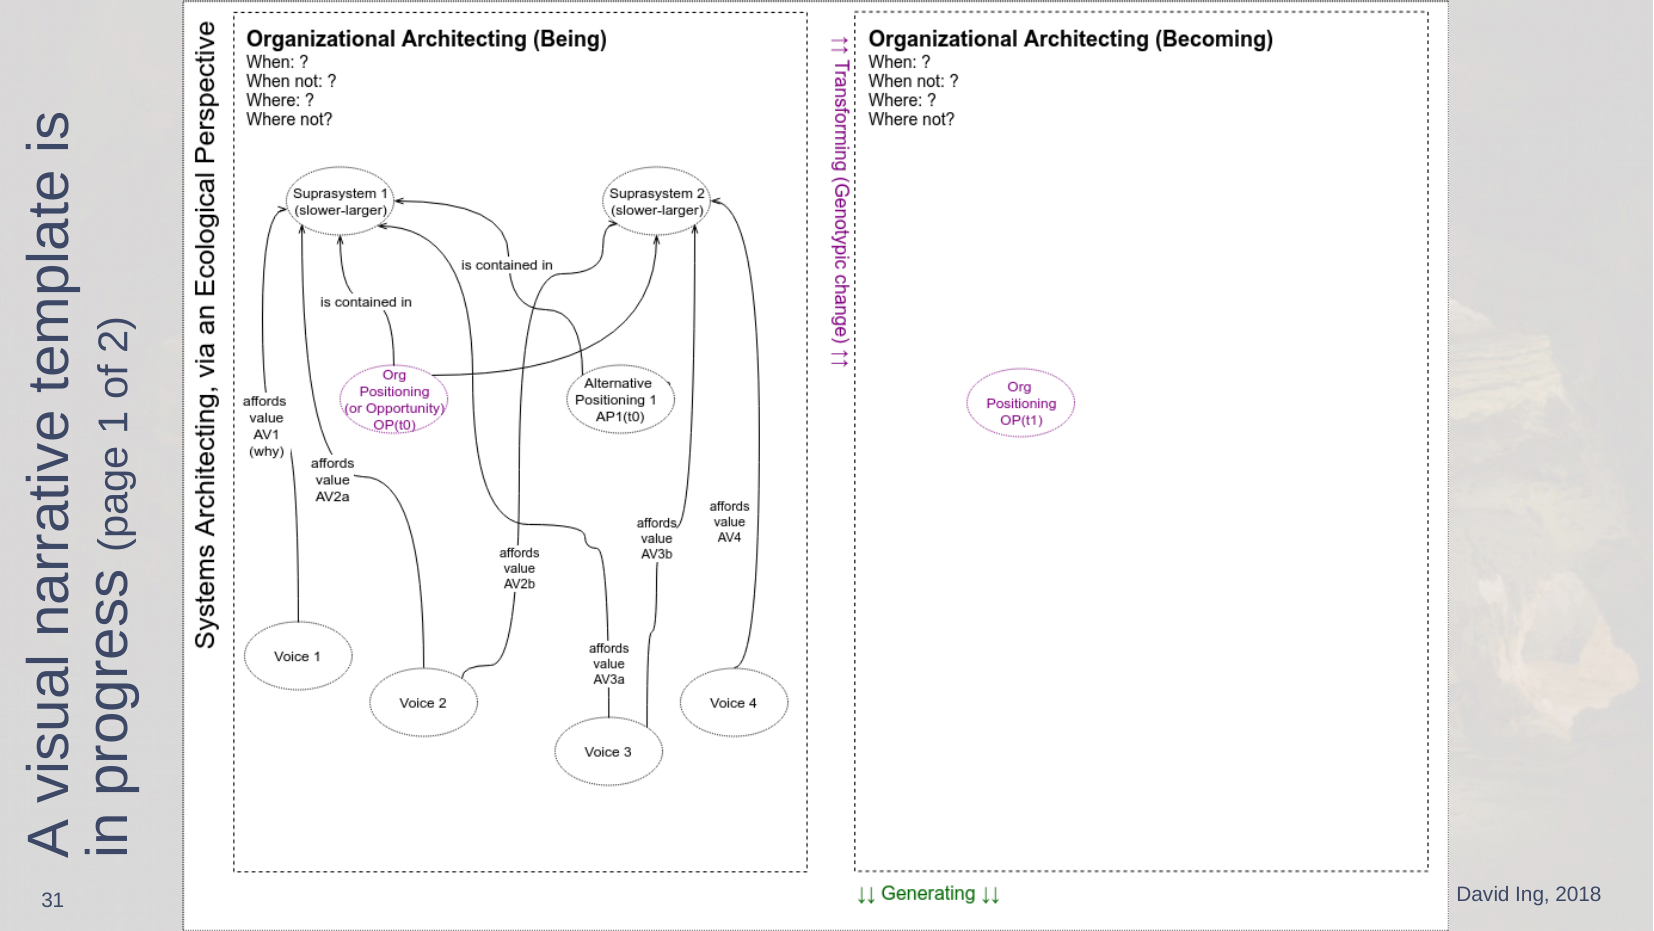

# A visual narrative template is in progress (page 1 of 2)
A Systems Approach on Social Enterprise
July 2018